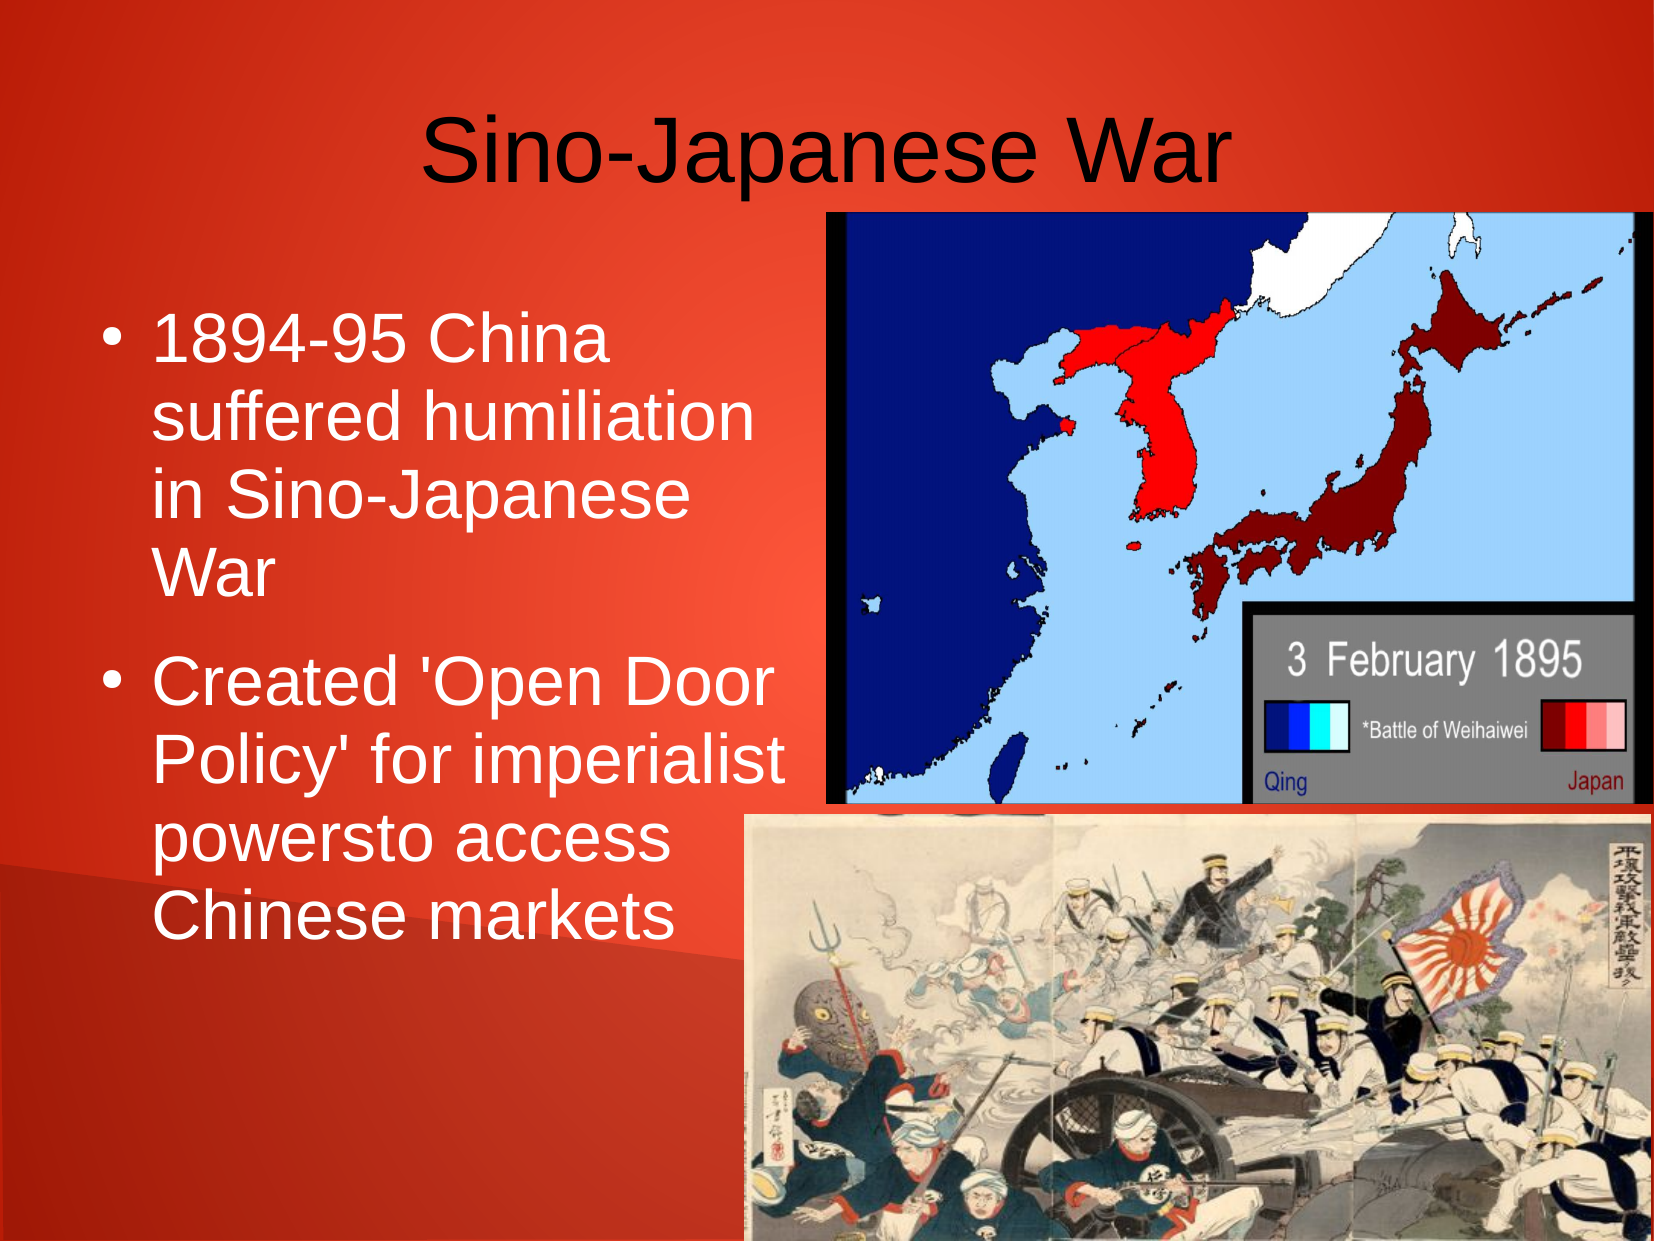

# Sino-Japanese War
1894-95 China suffered humiliation in Sino-Japanese War
Created 'Open Door Policy' for imperialist powersto access Chinese markets